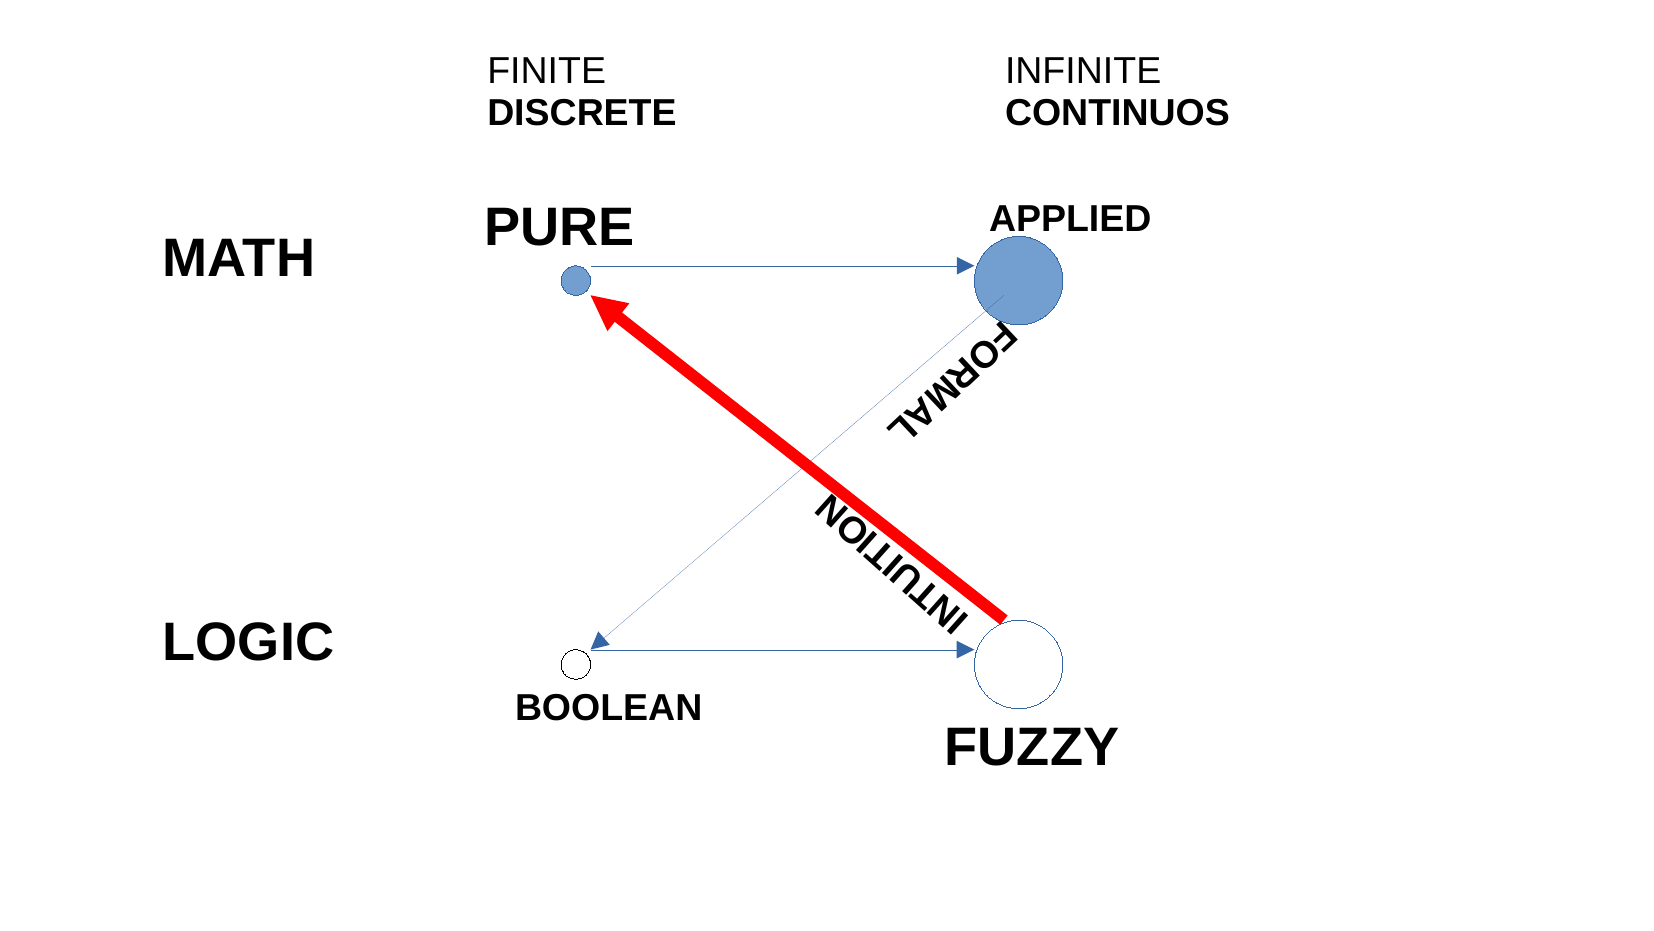

FINITE
DISCRETE
INFINITE
CONTINUOS
PURE
APPLIED
MATH
 FORMAL
INTUITION
LOGIC
BOOLEAN
FUZZY